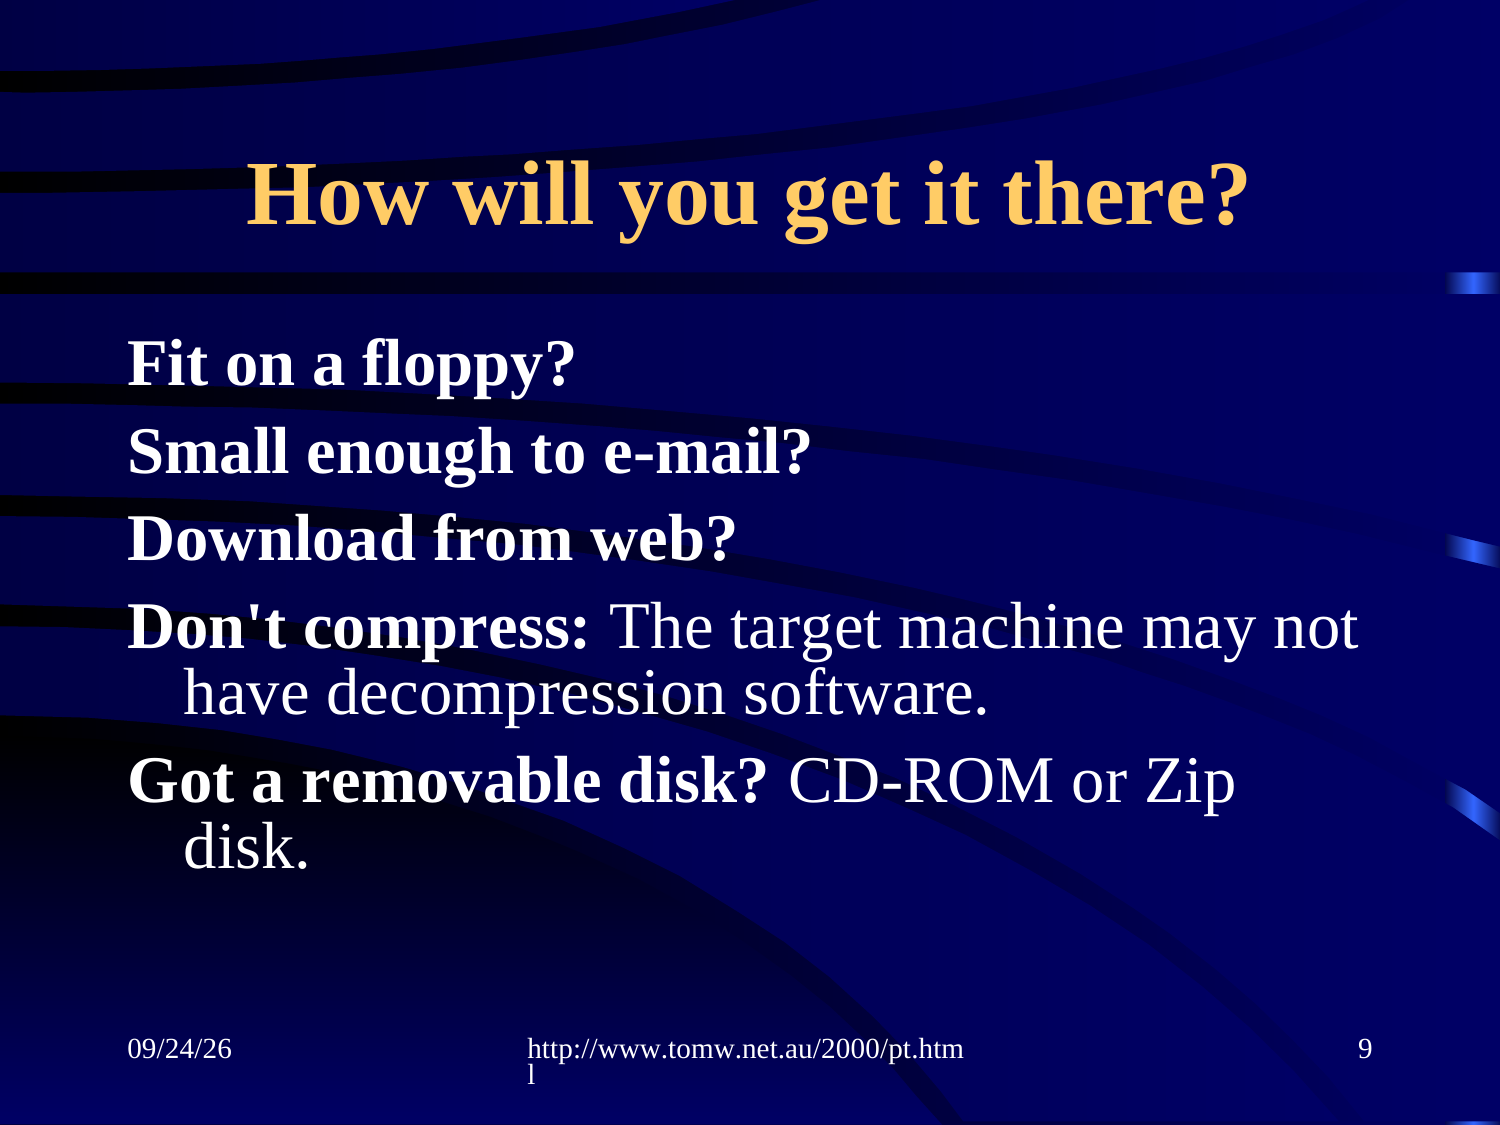

# How will you get it there?
Fit on a floppy?
Small enough to e-mail?
Download from web?
Don't compress: The target machine may not have decompression software.
Got a removable disk? CD-ROM or Zip disk.
http://www.tomw.net.au/2000/pt.html
9